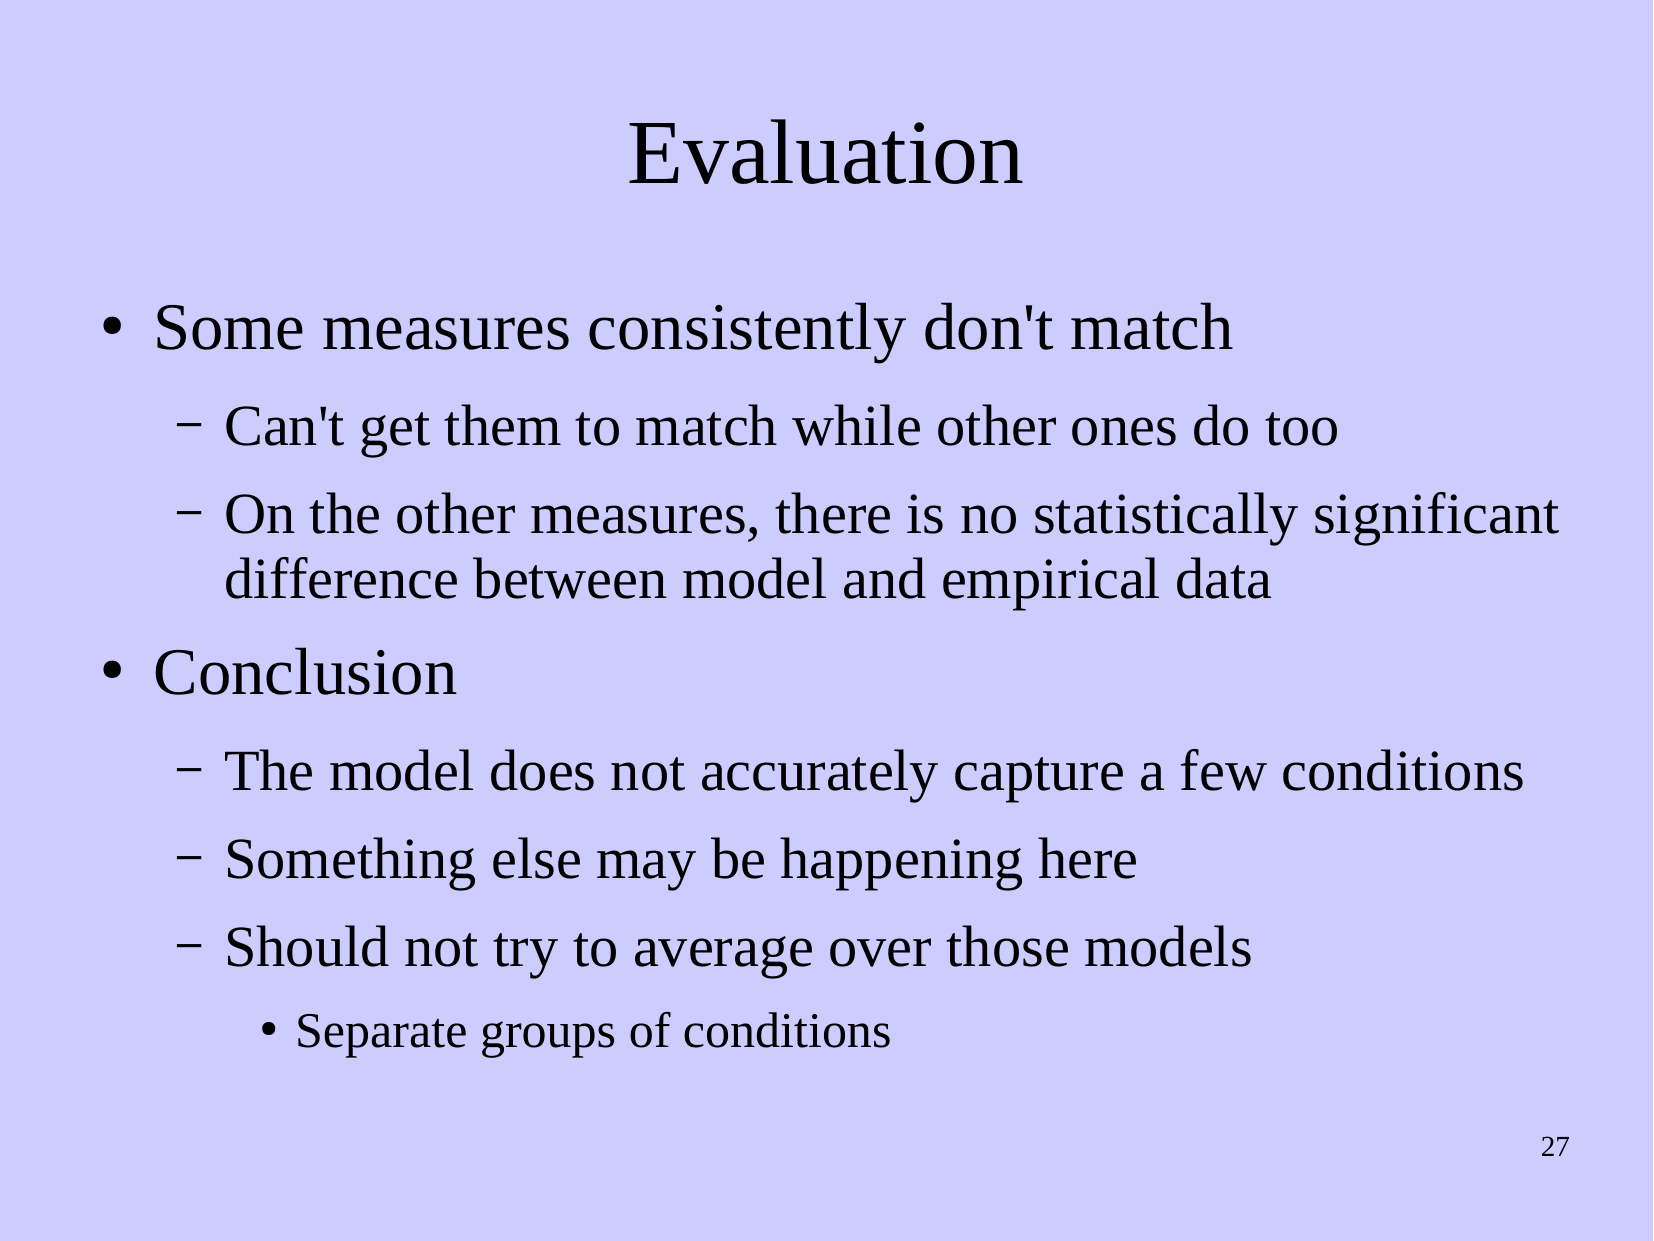

# Evaluation
Some measures consistently don't match
Can't get them to match while other ones do too
On the other measures, there is no statistically significant difference between model and empirical data
Conclusion
The model does not accurately capture a few conditions
Something else may be happening here
Should not try to average over those models
Separate groups of conditions
27